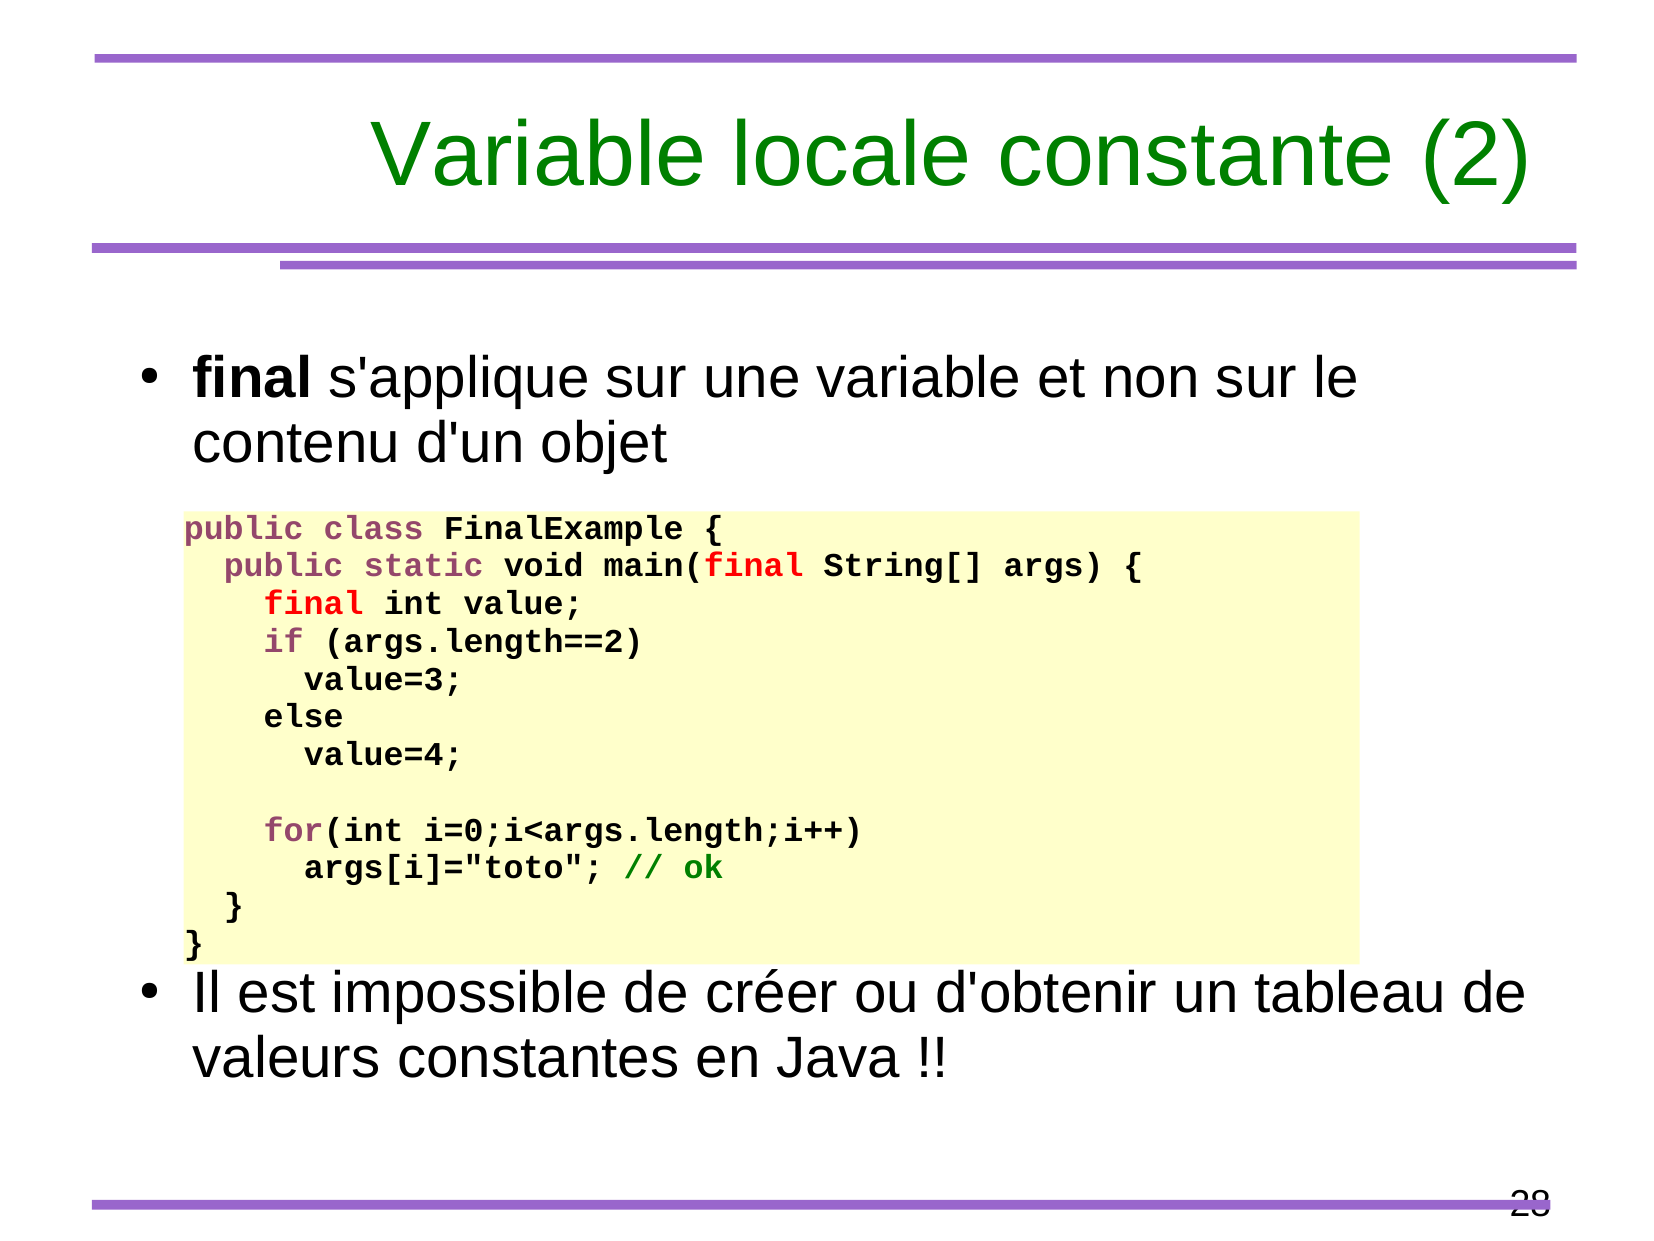

# Variable locale constante (2)
final s'applique sur une variable et non sur le contenu d'un objet
Il est impossible de créer ou d'obtenir un tableau de valeurs constantes en Java !!
public class FinalExample {
 public static void main(final String[] args) {
 final int value;
 if (args.length==2)
 value=3;
 else
 value=4;
 for(int i=0;i<args.length;i++)
 args[i]="toto"; // ok
 }
}